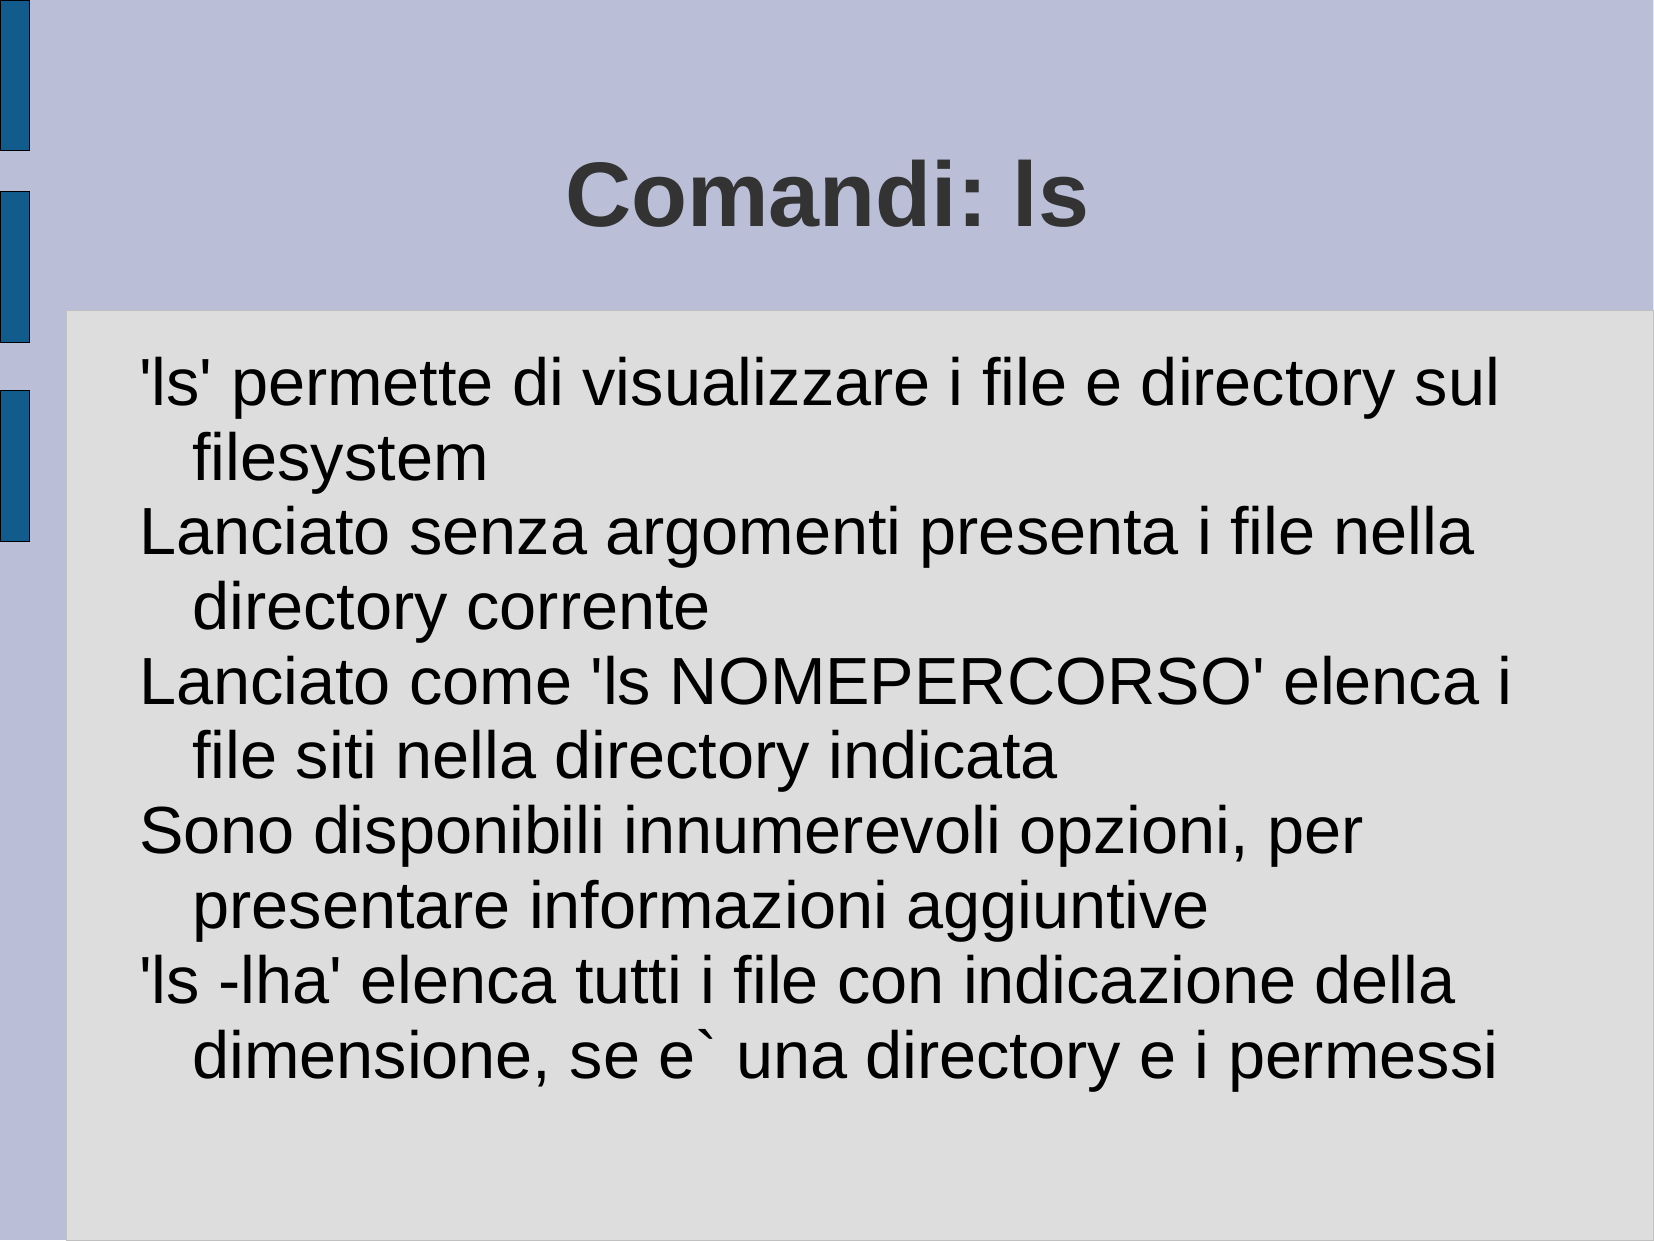

# Comandi: ls
'ls' permette di visualizzare i file e directory sul filesystem
Lanciato senza argomenti presenta i file nella directory corrente
Lanciato come 'ls NOMEPERCORSO' elenca i file siti nella directory indicata
Sono disponibili innumerevoli opzioni, per presentare informazioni aggiuntive
'ls -lha' elenca tutti i file con indicazione della dimensione, se e` una directory e i permessi